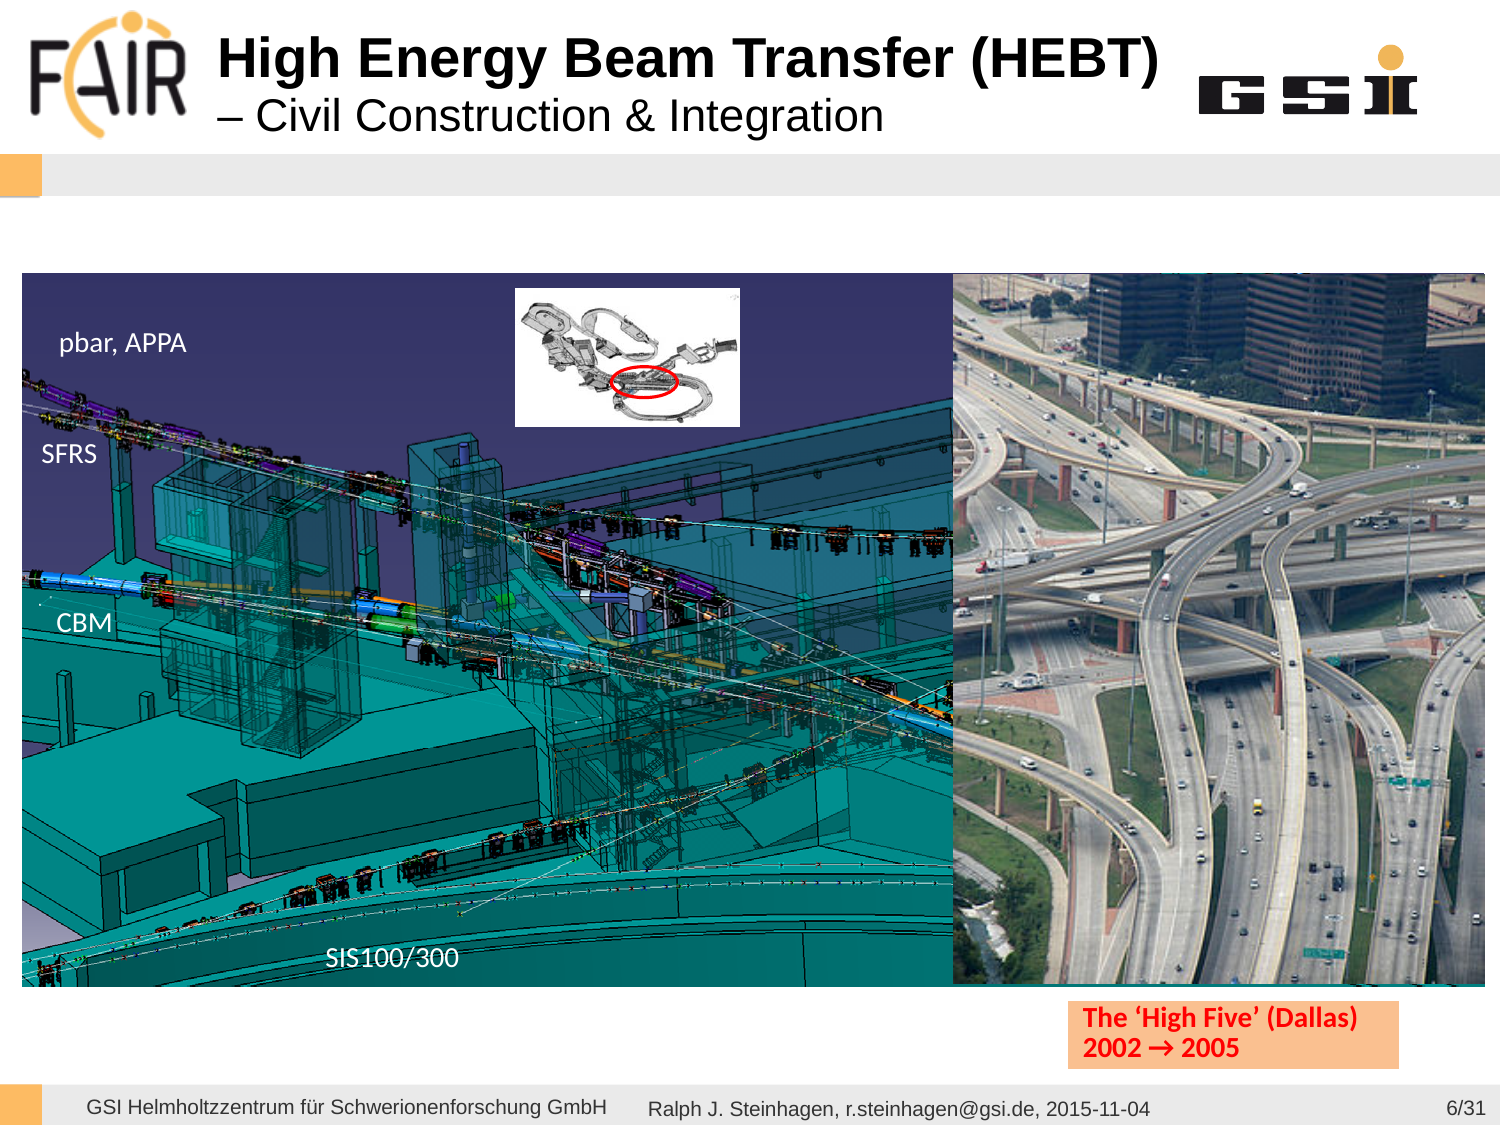

# High Energy Beam Transfer (HEBT) – Civil Construction & Integration
The ‘High Five’ (Dallas)
2002 → 2005
pbar, APPA
SIS18
SFRS
CBM
SIS100/300
SIS100/300